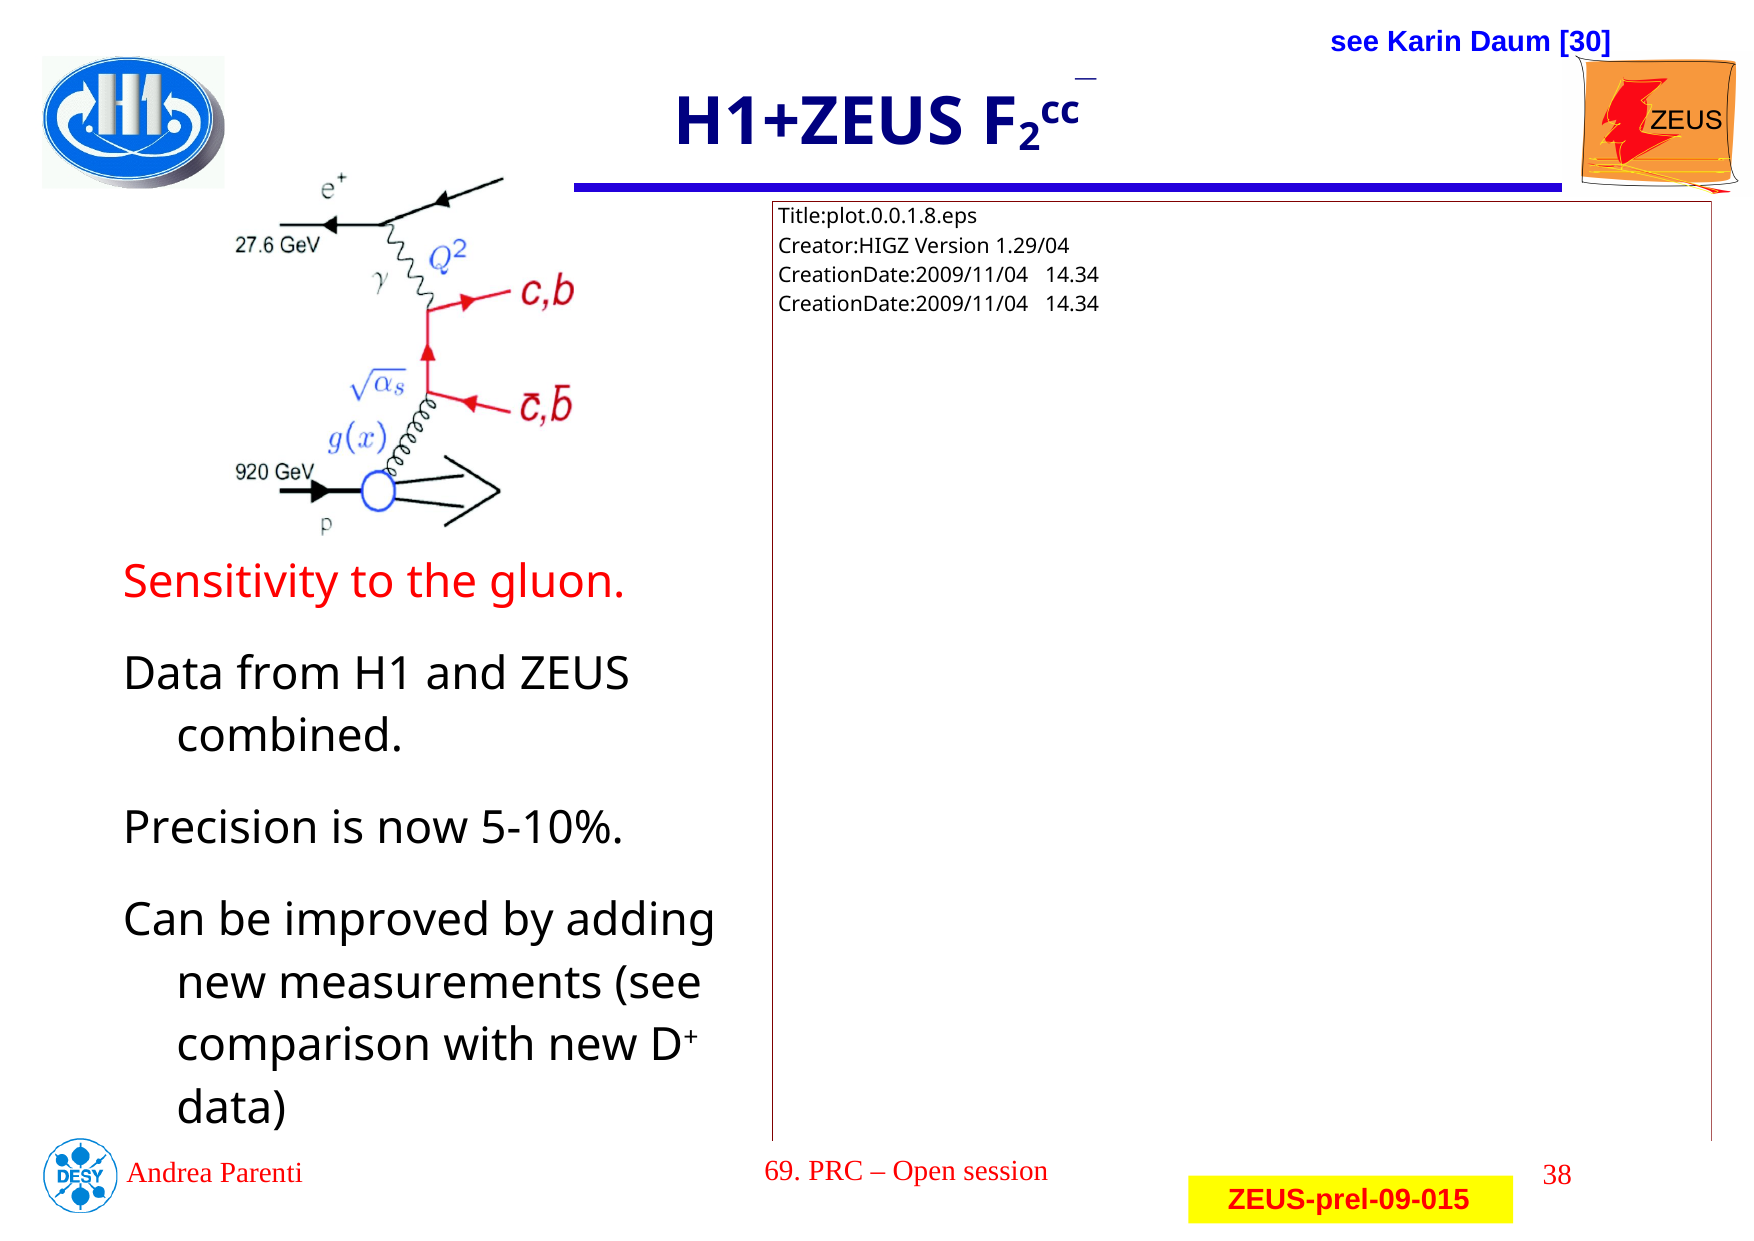

see Karin Daum [30]
_
# H1+ZEUS F2cc
Sensitivity to the gluon.
Data from H1 and ZEUS combined.
Precision is now 5-10%.
Can be improved by adding new measurements (see comparison with new D+ data)
 ZEUS-prel-09-015